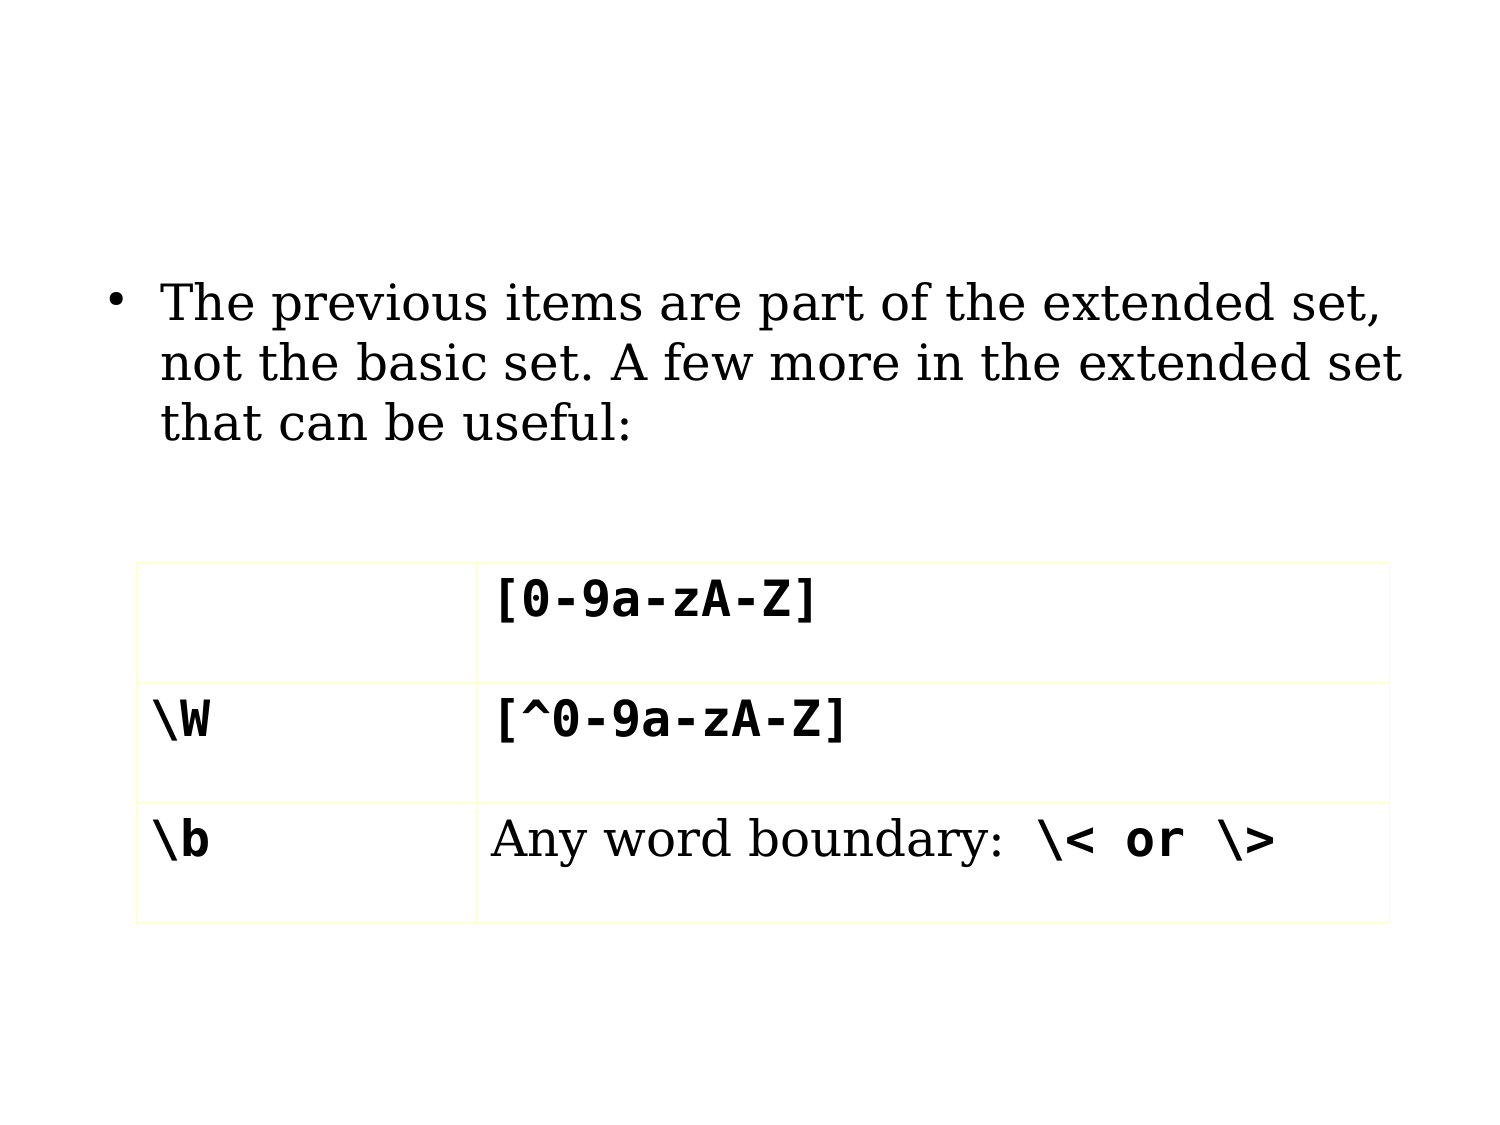

# The previous items are part of the extended set, not the basic set. A few more in the extended set that can be useful:
| \w | [0-9a-zA-Z] |
| --- | --- |
| \W | [^0-9a-zA-Z] |
| \b | Any word boundary: \< or \> |